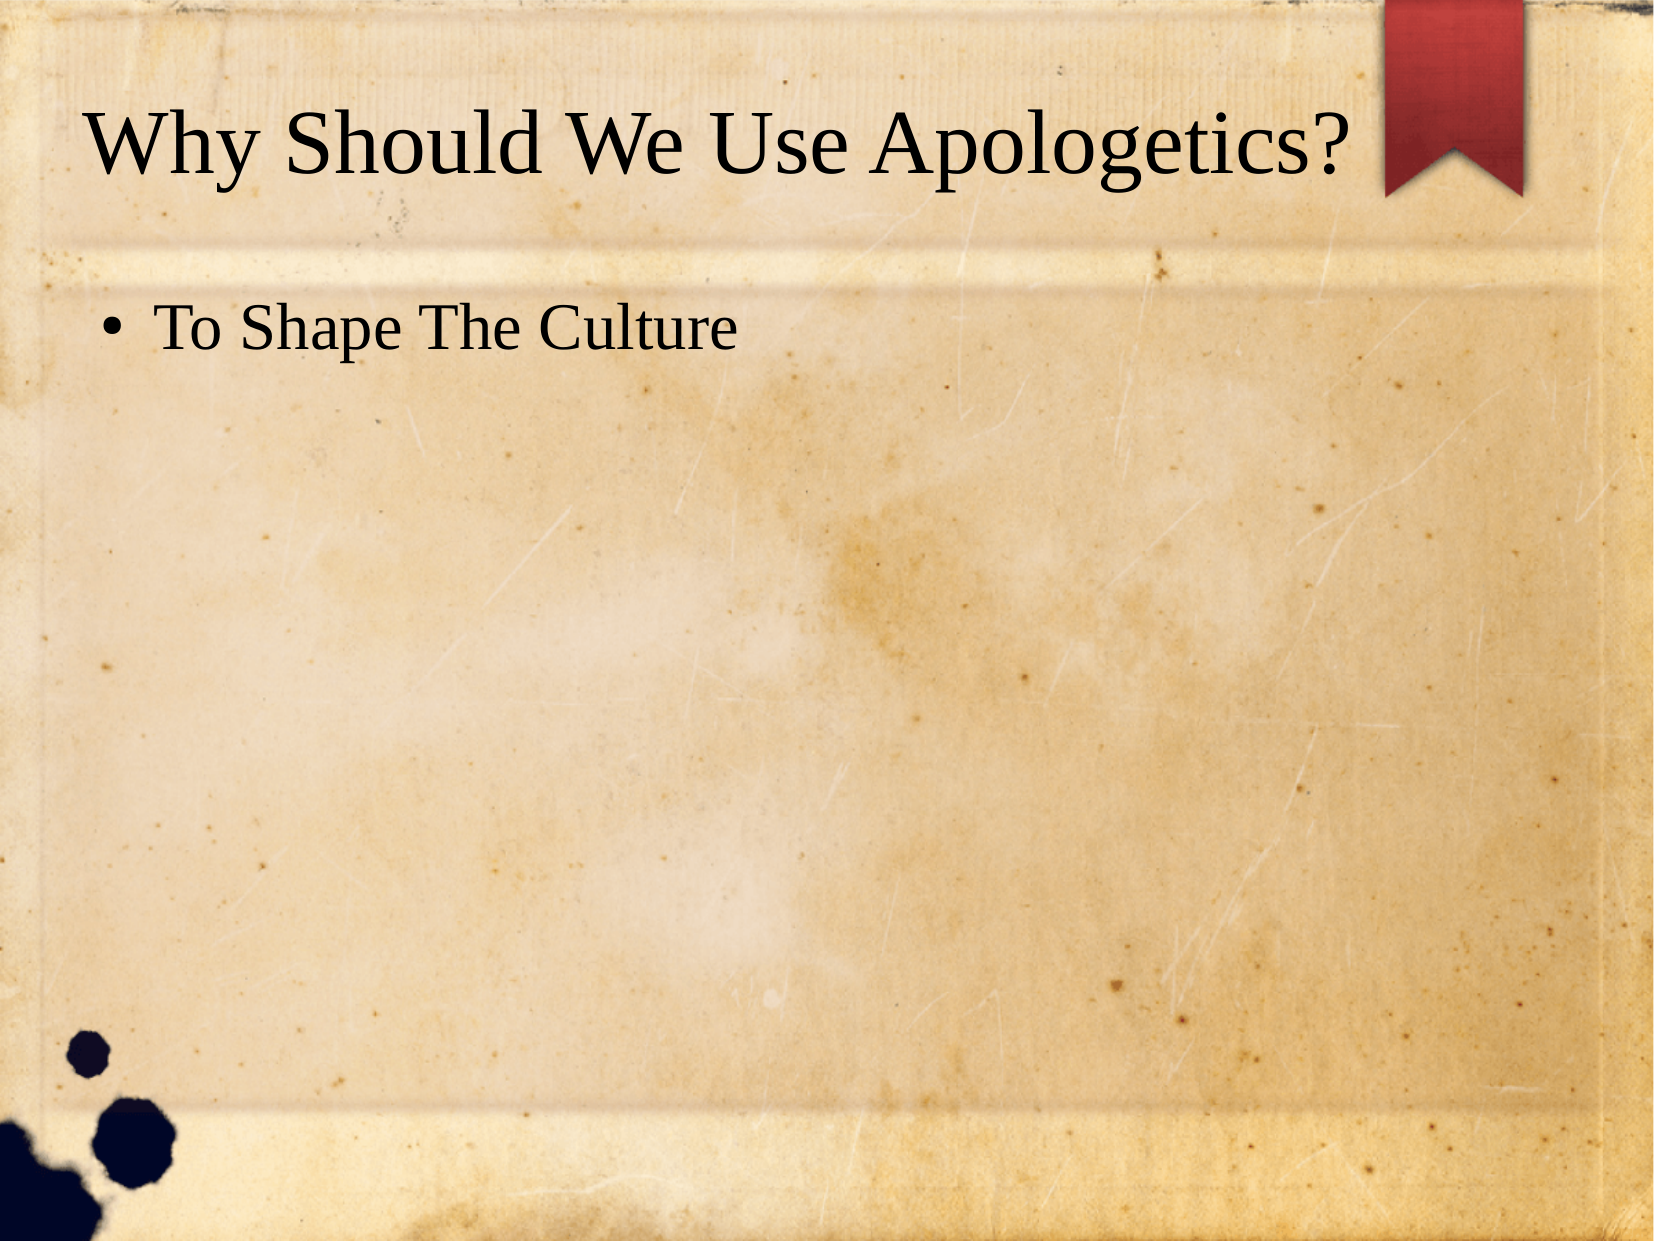

# Why Should We Use Apologetics?
To Shape The Culture